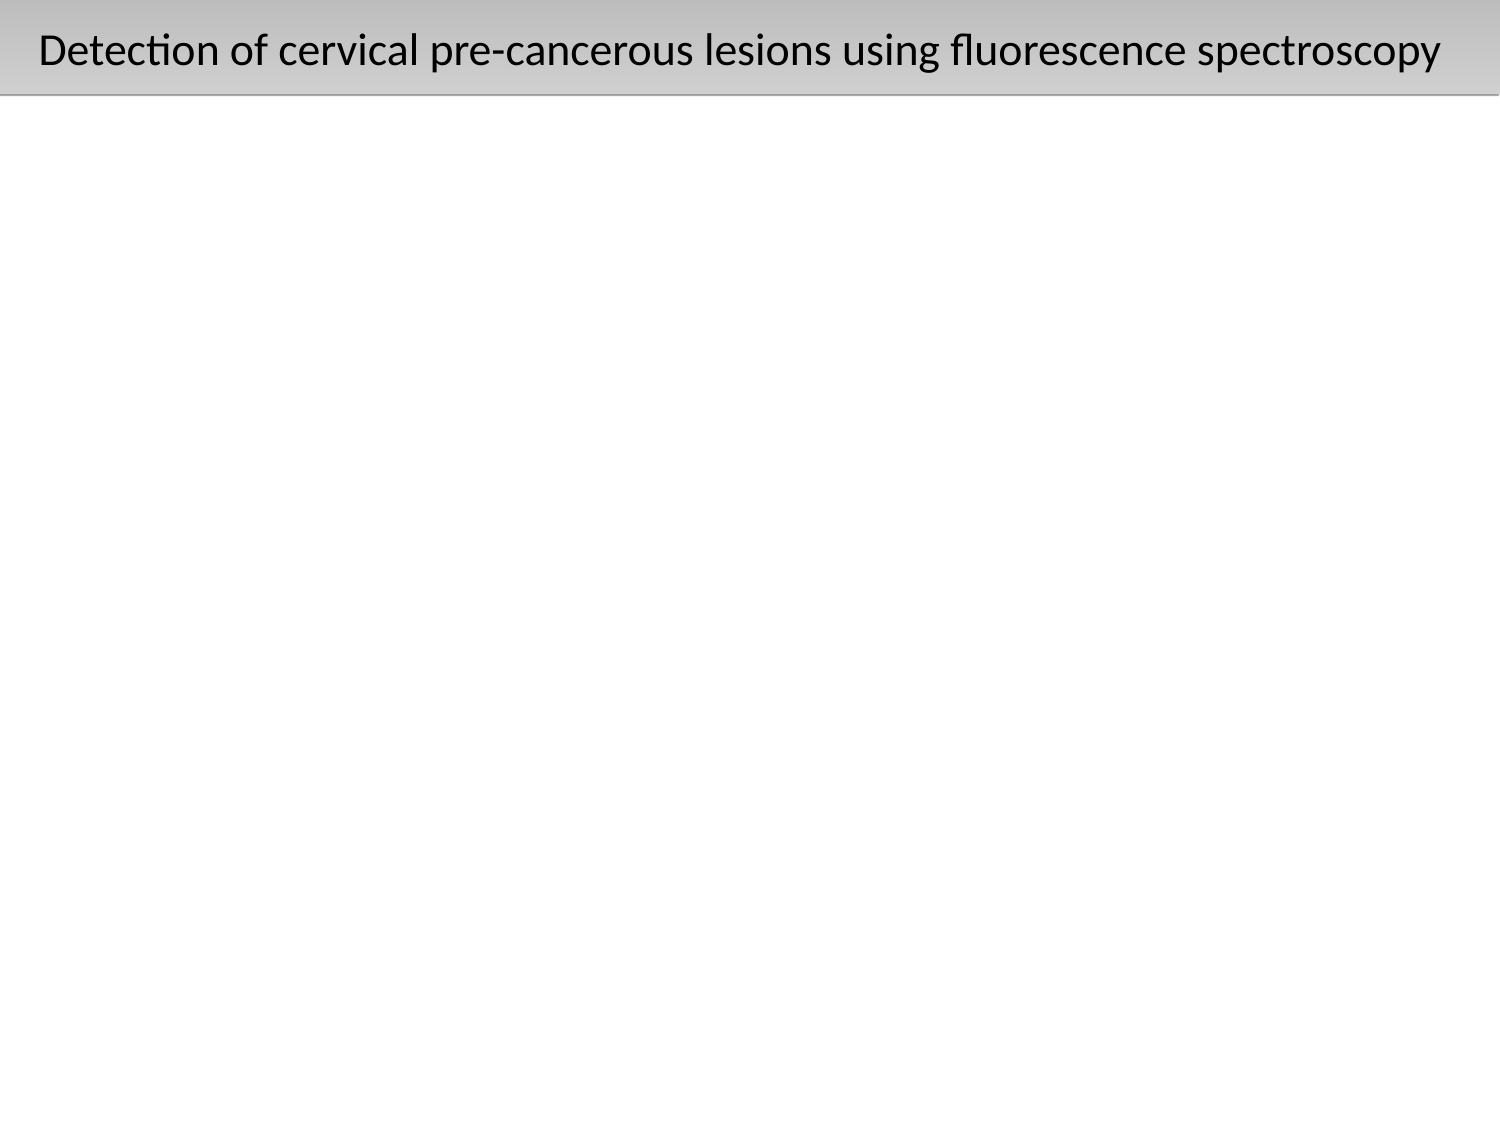

# Detection of cervical pre-cancerous lesions using fluorescence spectroscopy
During the natural lifetime of a woman, squamous epithelium which lines the ectocervix gradually replaces the columnar epithelium of the endocervix, within an area known as the transformation zone. The replacement of columnar epithelium by squamous epithelium is known as squamous metaplasia.
Most pre-cancerous lesions of the cervix develop within the transformation zone.
The Papanicolaou (Pap) smear is the standard screening test for cervical abnormalities
If a Pap smear yields atypical results, the patient undergoes a colposcopy, i.e. magnified (typically 6X to 15X) visualization of the cervix.
3-6% acetic acid is applied to the cervix and abnormal areas are biopsied and evaluated histo
4-6 billion dollars are spent annually in the US alone for colposcopic evaluation and treatment
Major disadvantage colposcopic evaluation is its wide range of sensitivity (87-99%) and specificity (23-87%), even in expert hands.